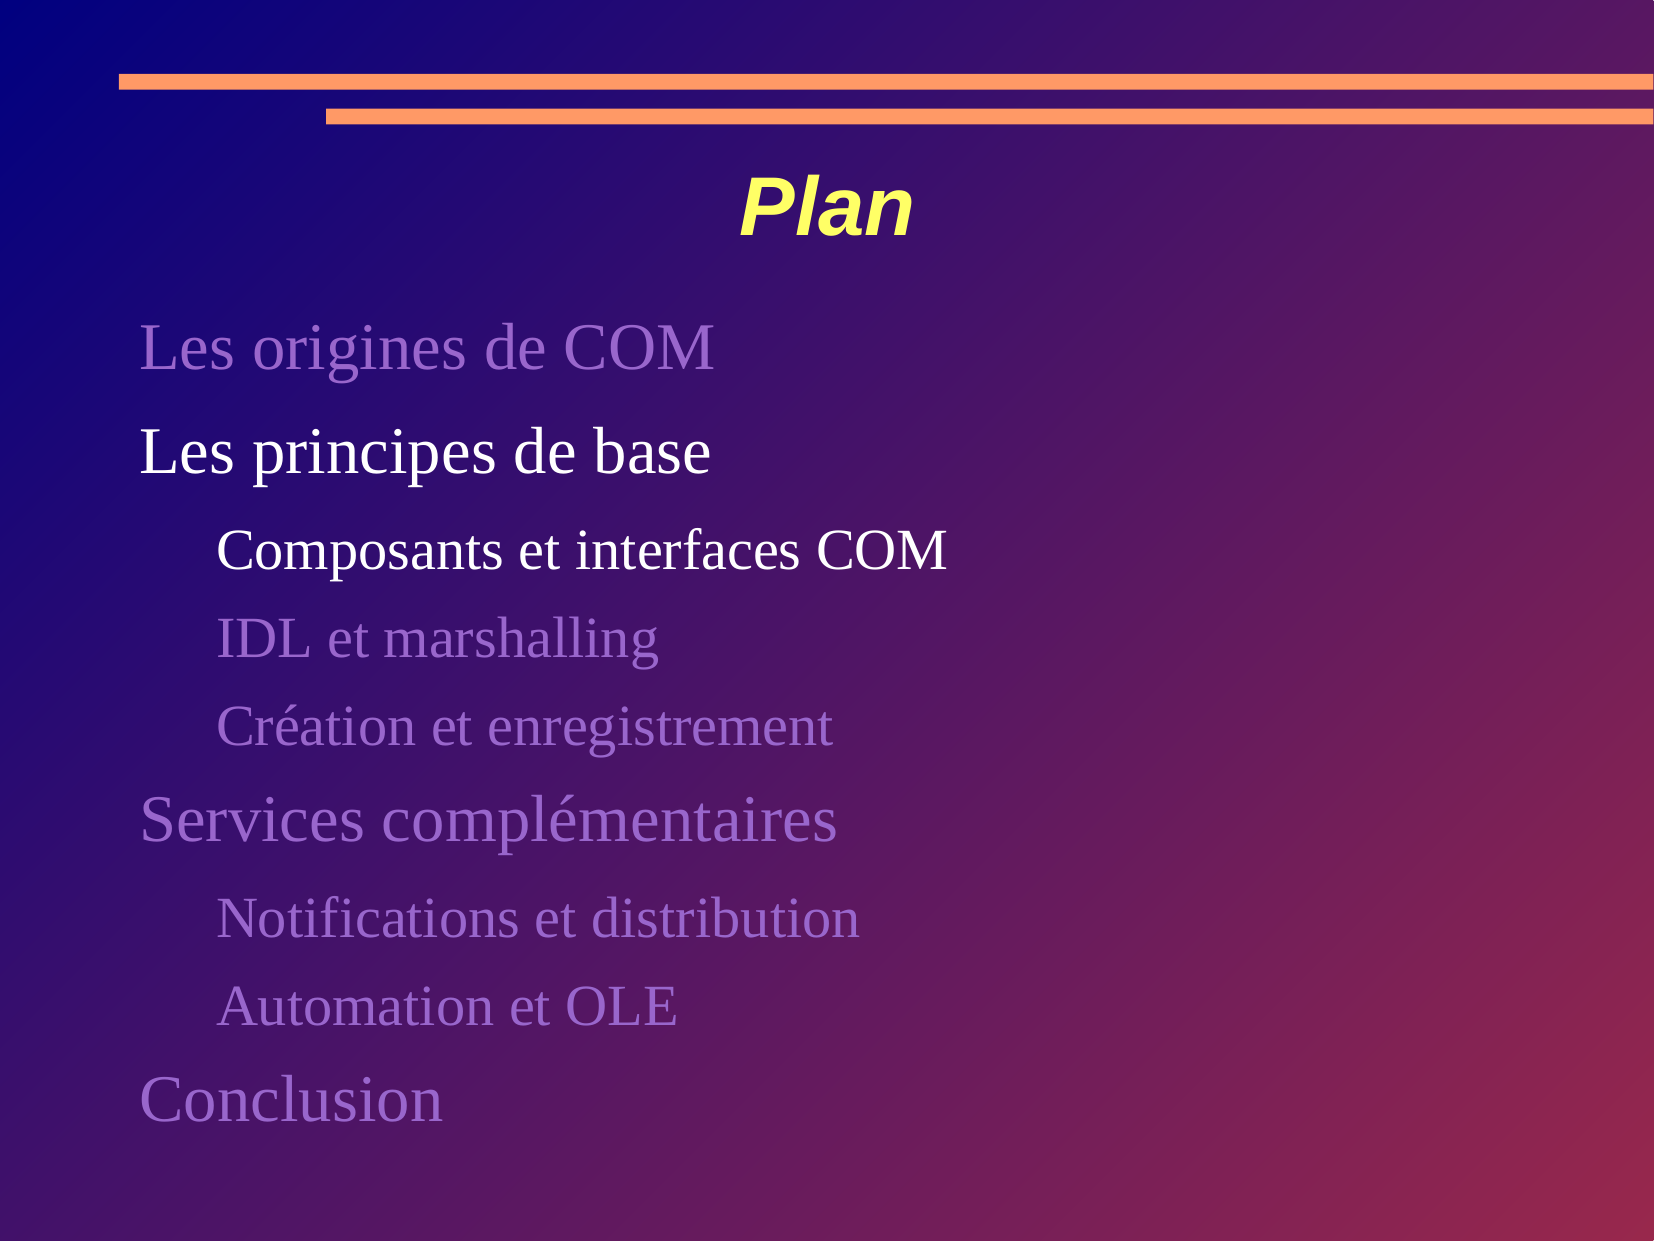

# Plan
Les origines de COM
Les principes de base
Composants et interfaces COM
IDL et marshalling
Création et enregistrement
Services complémentaires
Notifications et distribution
Automation et OLE
Conclusion